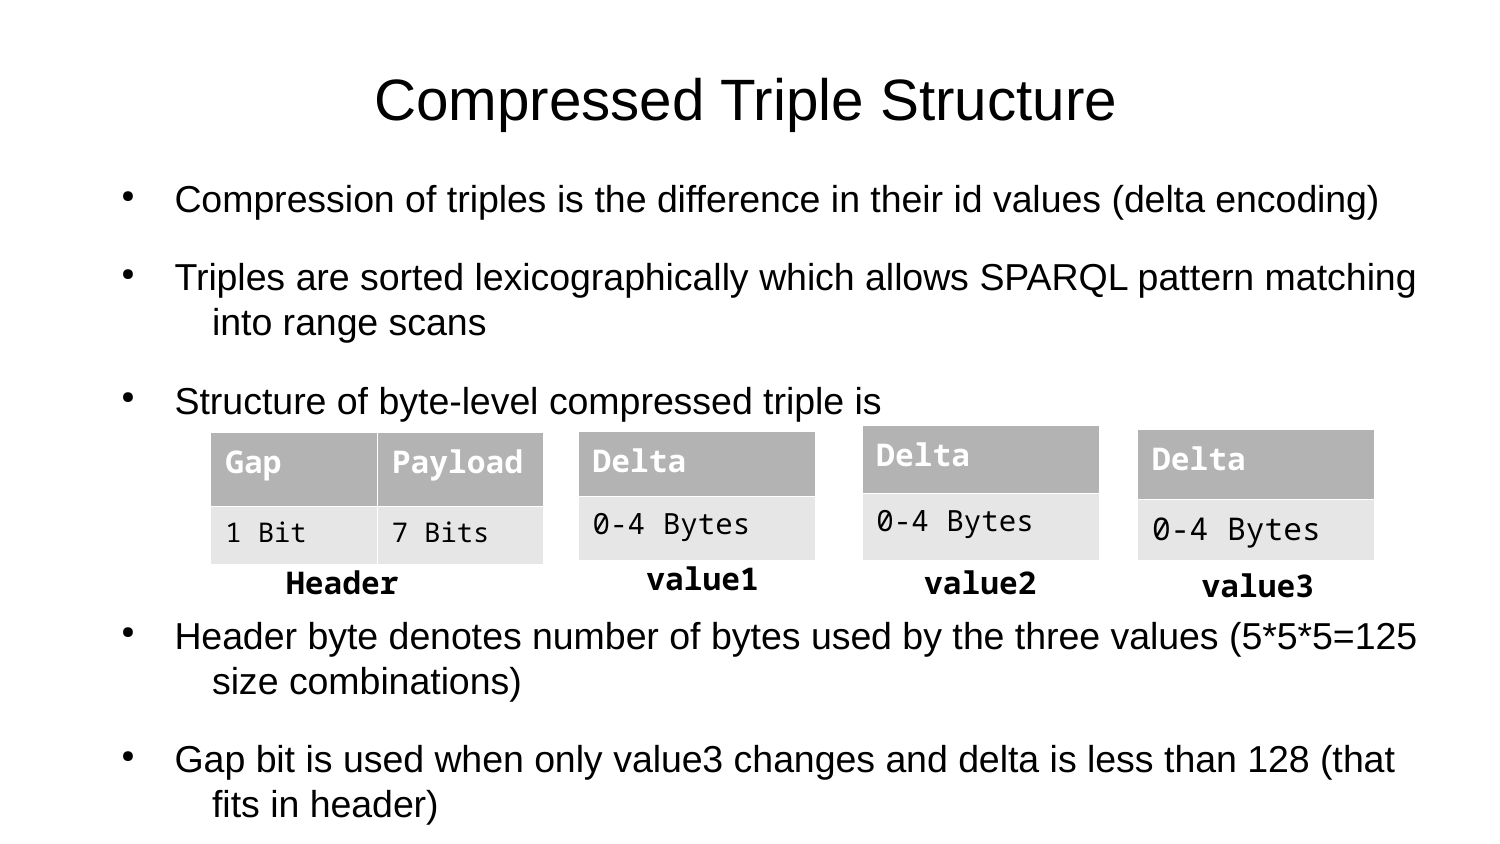

# Compressed Triple Structure
Compression of triples is the difference in their id values (delta encoding)
Triples are sorted lexicographically which allows SPARQL pattern matching into range scans
Structure of byte-level compressed triple is
Header byte denotes number of bytes used by the three values (5*5*5=125 size combinations)
Gap bit is used when only value3 changes and delta is less than 128 (that fits in header)
| Delta |
| --- |
| 0-4 Bytes |
| Delta |
| --- |
| 0-4 Bytes |
| Delta |
| --- |
| 0-4 Bytes |
| Gap | Payload |
| --- | --- |
| 1 Bit | 7 Bits |
value1
value2
Header
value3